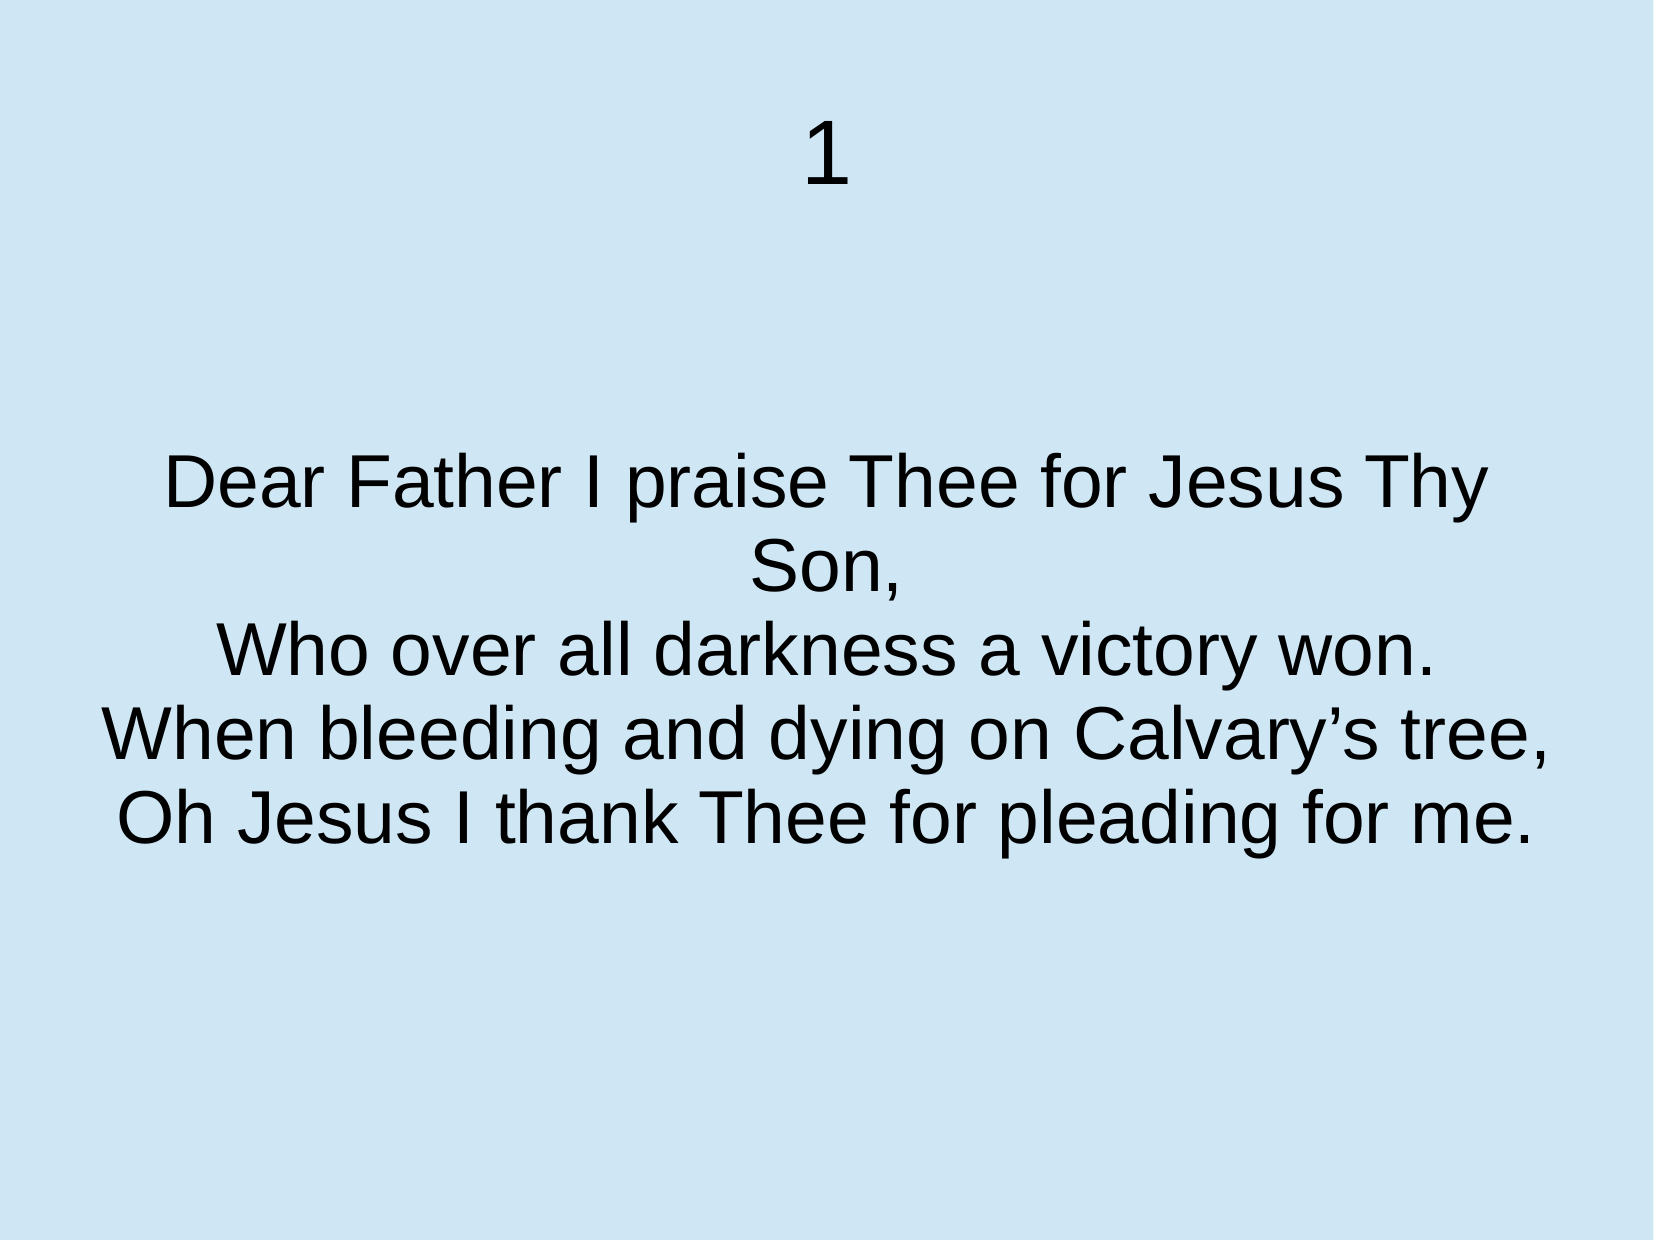

# 1
Dear Father I praise Thee for Jesus Thy Son,
Who over all darkness a victory won.
When bleeding and dying on Calvary’s tree,
Oh Jesus I thank Thee for pleading for me.